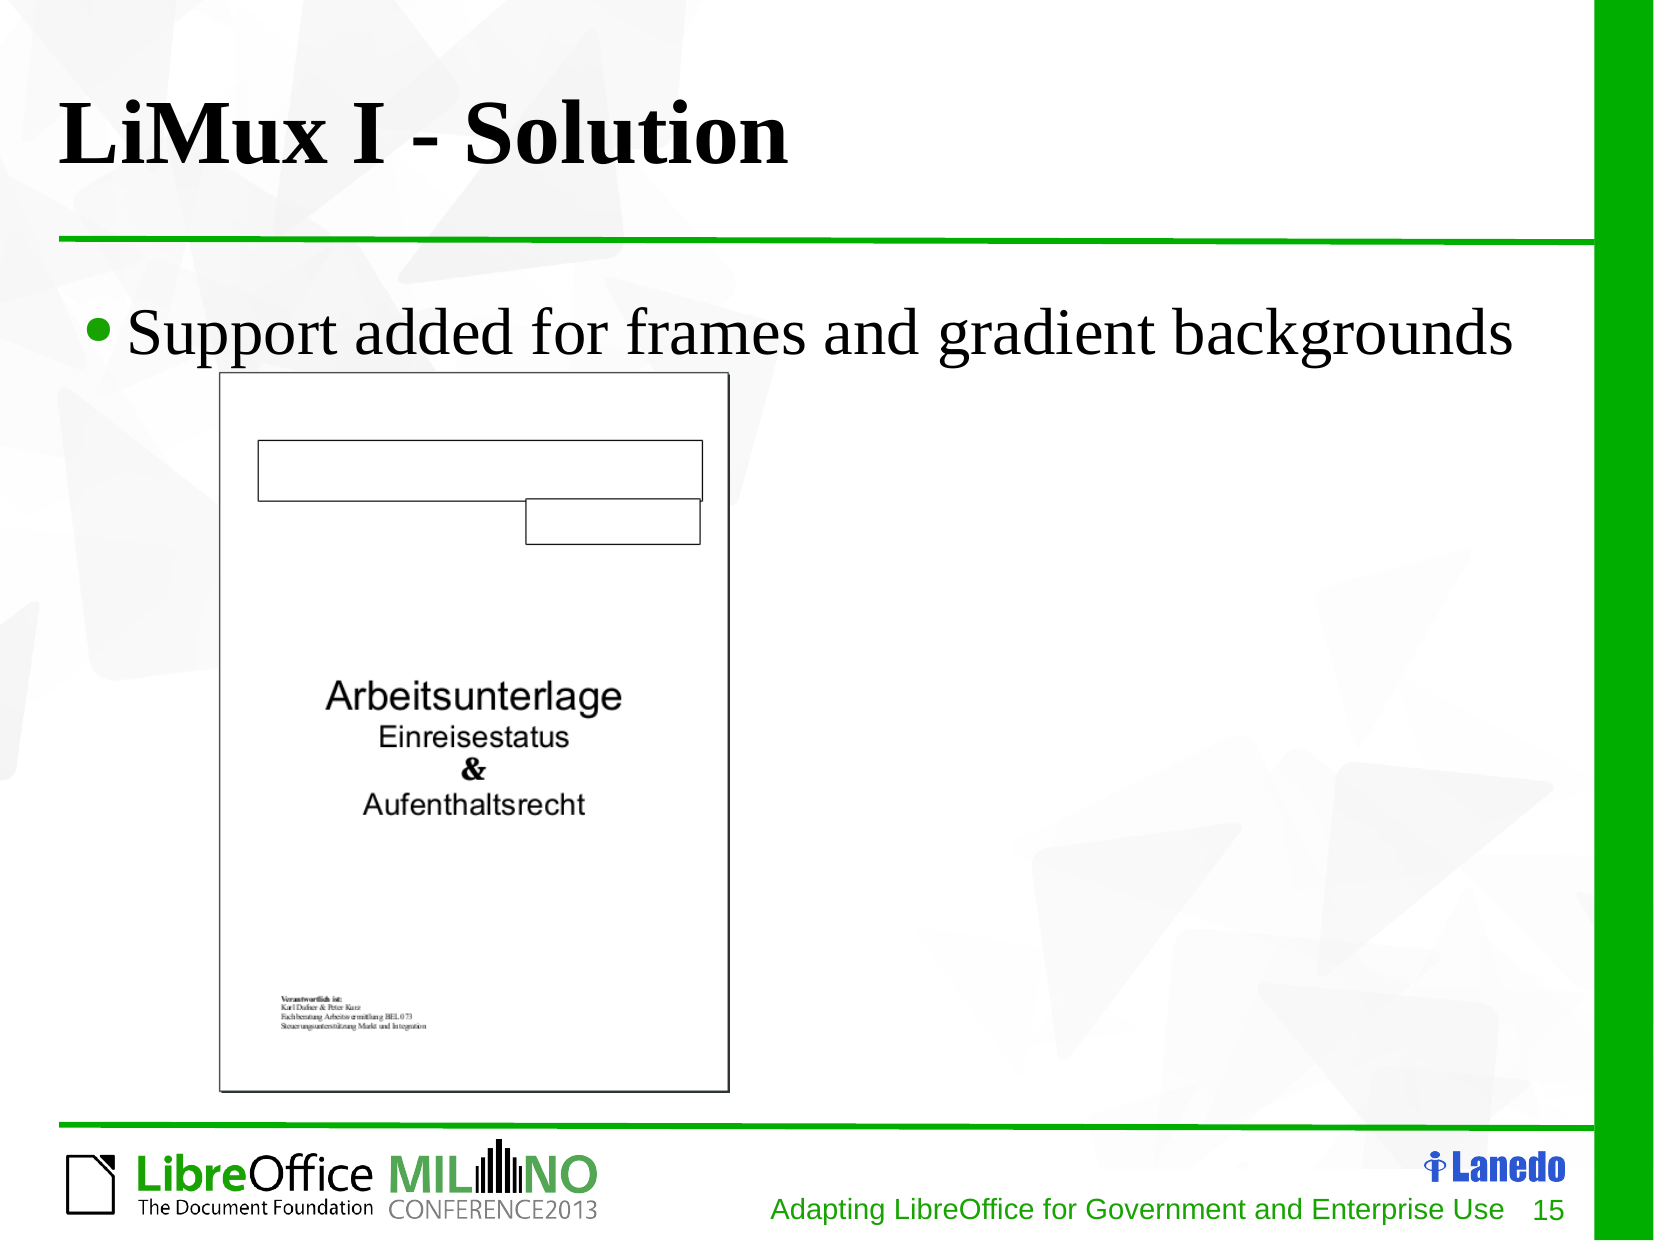

# LiMux I - Solution
Support added for frames and gradient backgrounds
Adapting LibreOffice for Government and Enterprise Use
15